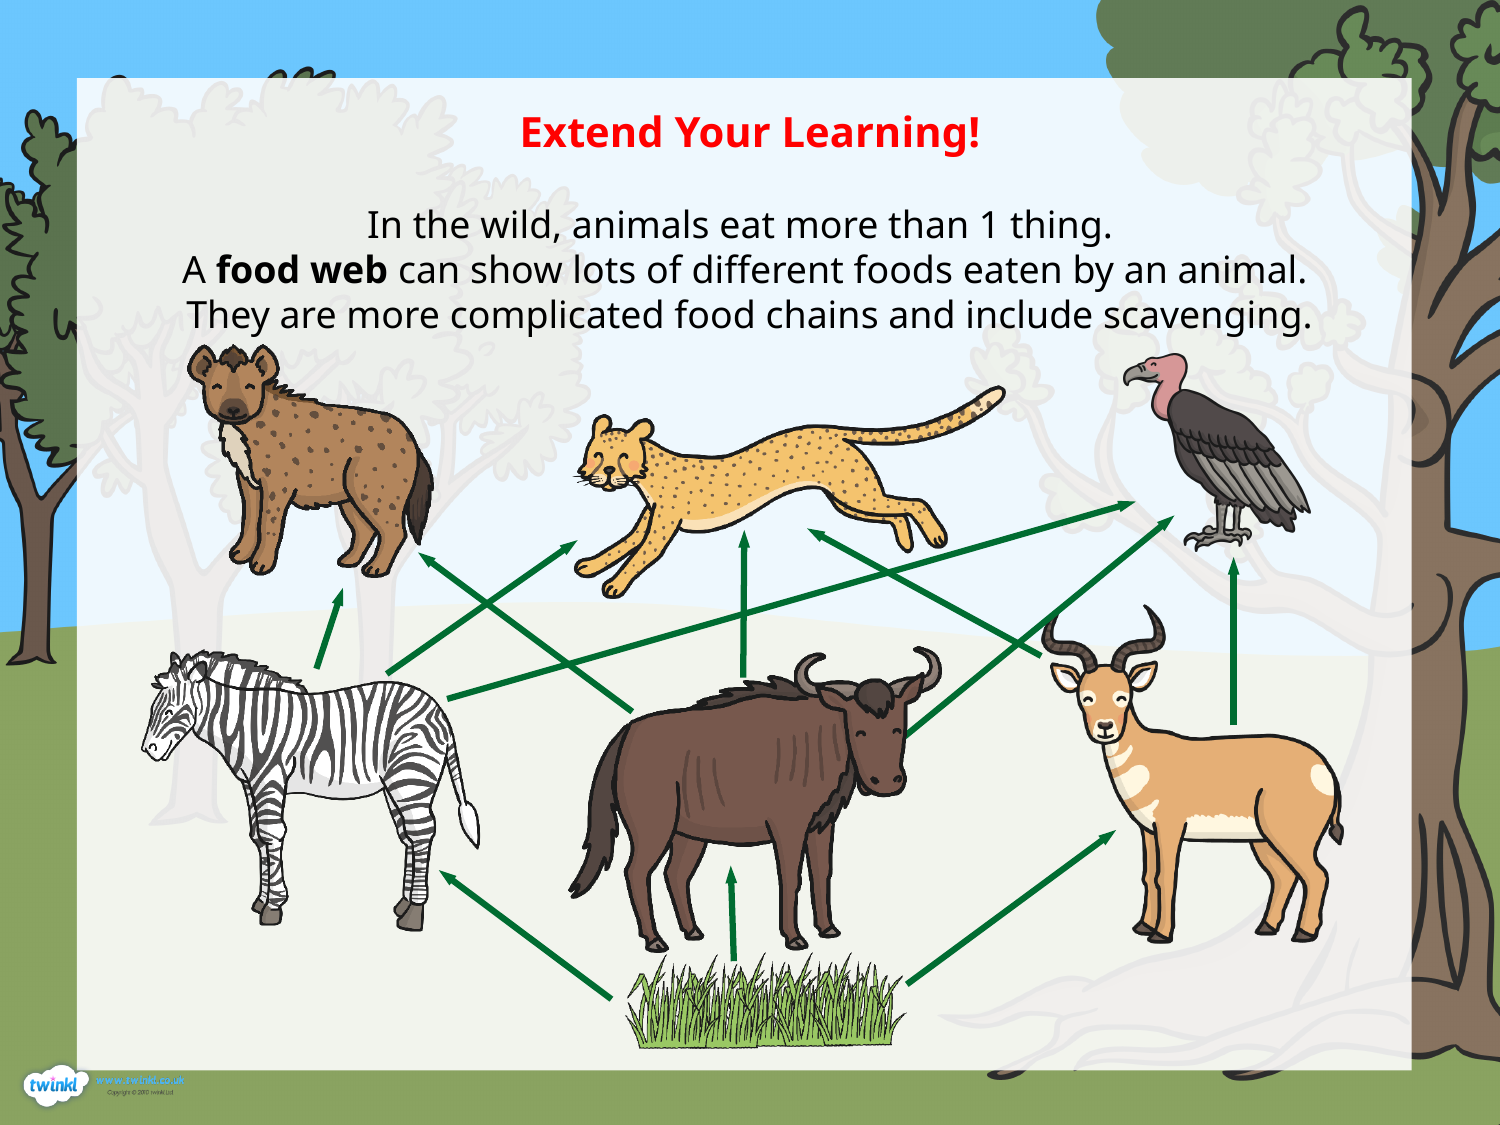

Extend Your Learning!
In the wild, animals eat more than 1 thing.
A food web can show lots of different foods eaten by an animal.
They are more complicated food chains and include scavenging.